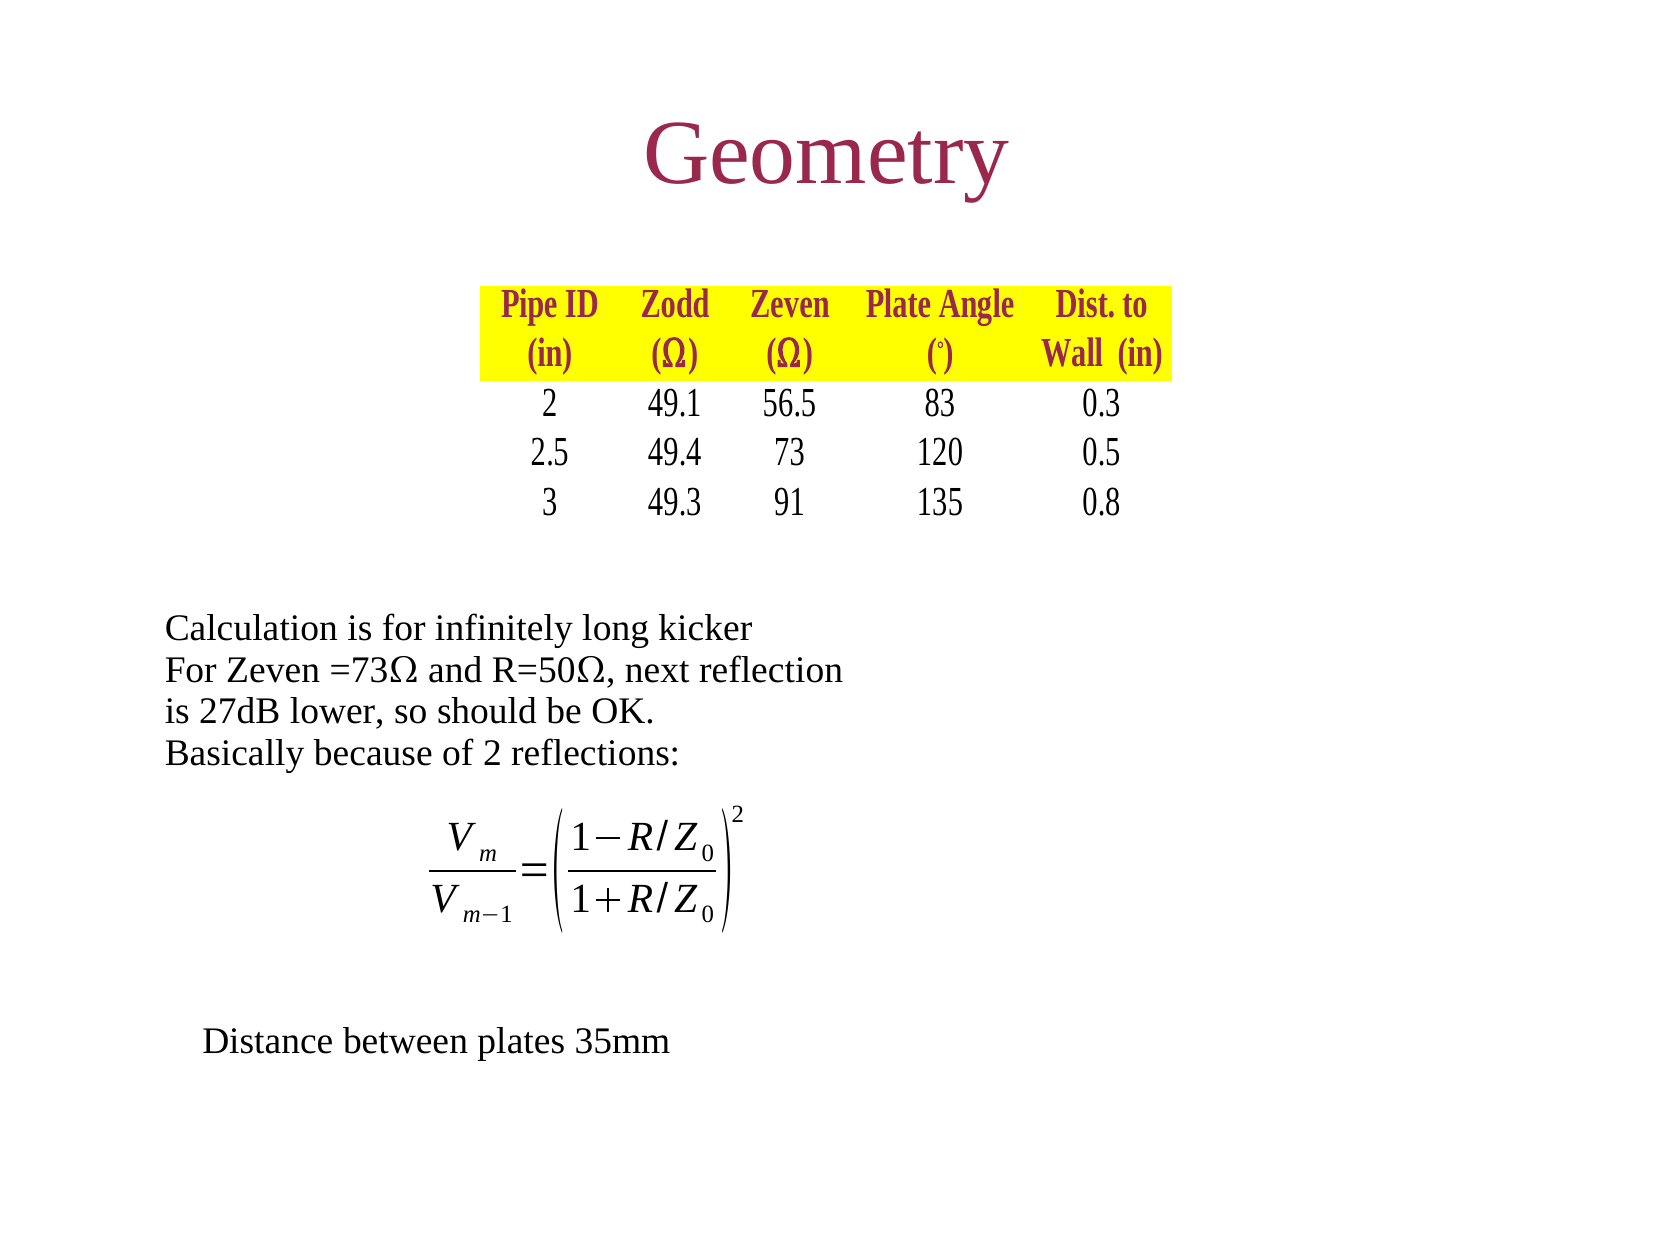

# Geometry
Calculation is for infinitely long kicker
For Zeven =73 and R=50, next reflection is 27dB lower, so should be OK.
Basically because of 2 reflections:
Distance between plates 35mm